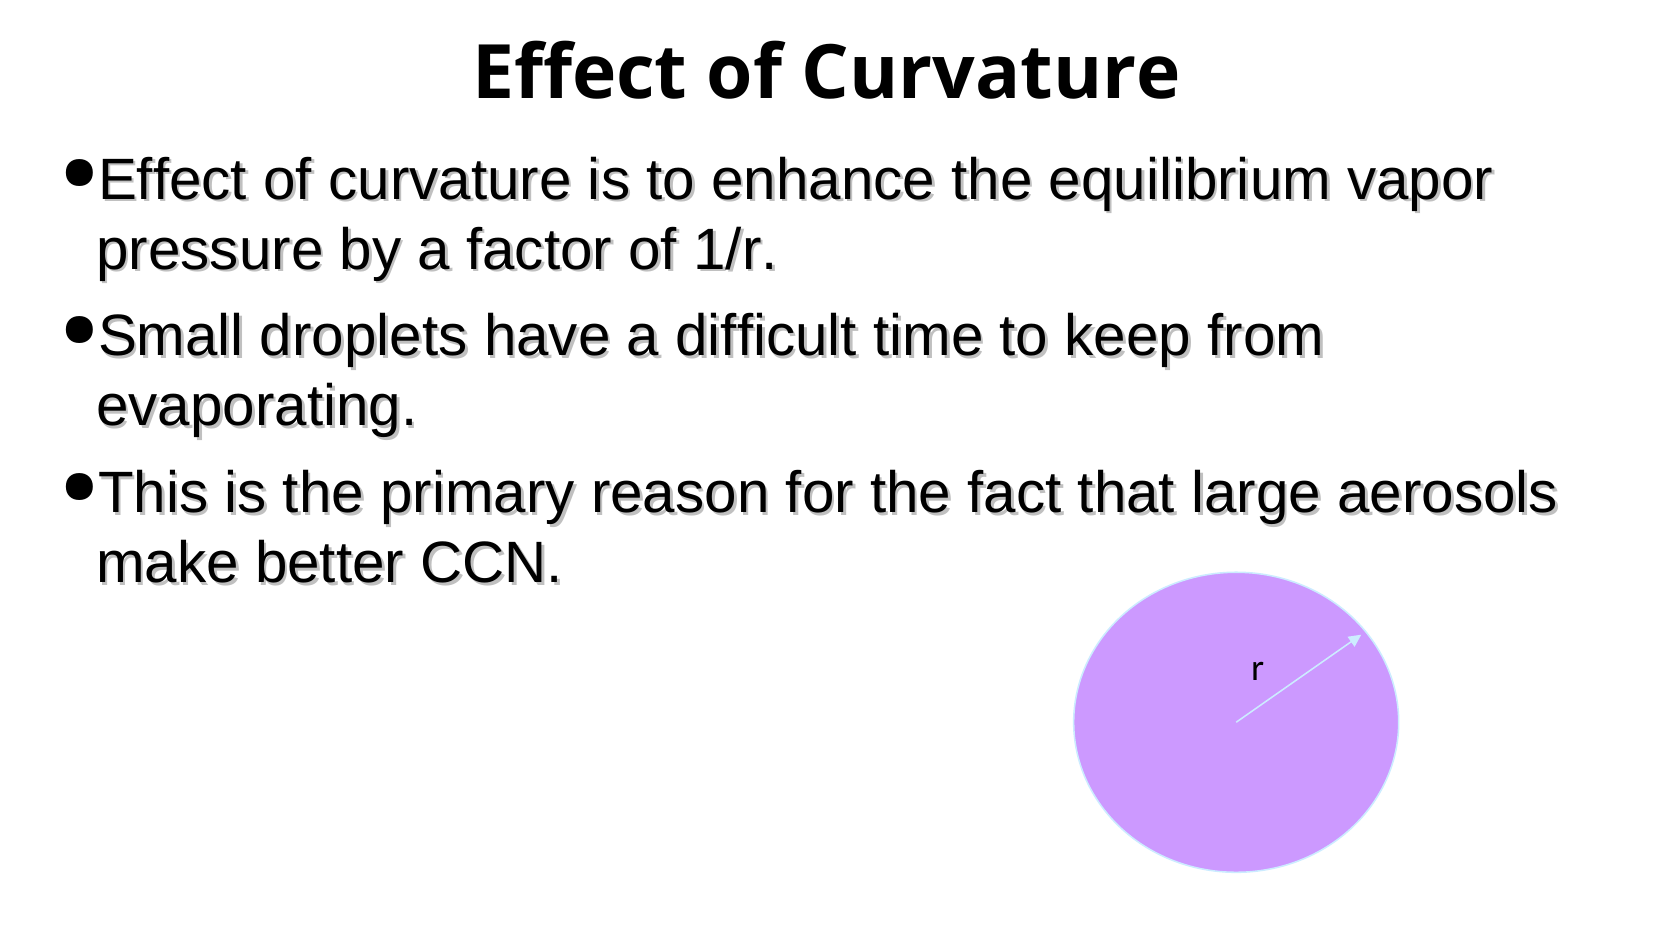

# Effect of Curvature
Effect of curvature is to enhance the equilibrium vapor pressure by a factor of 1/r.
Small droplets have a difficult time to keep from evaporating.
This is the primary reason for the fact that large aerosols make better CCN.
r